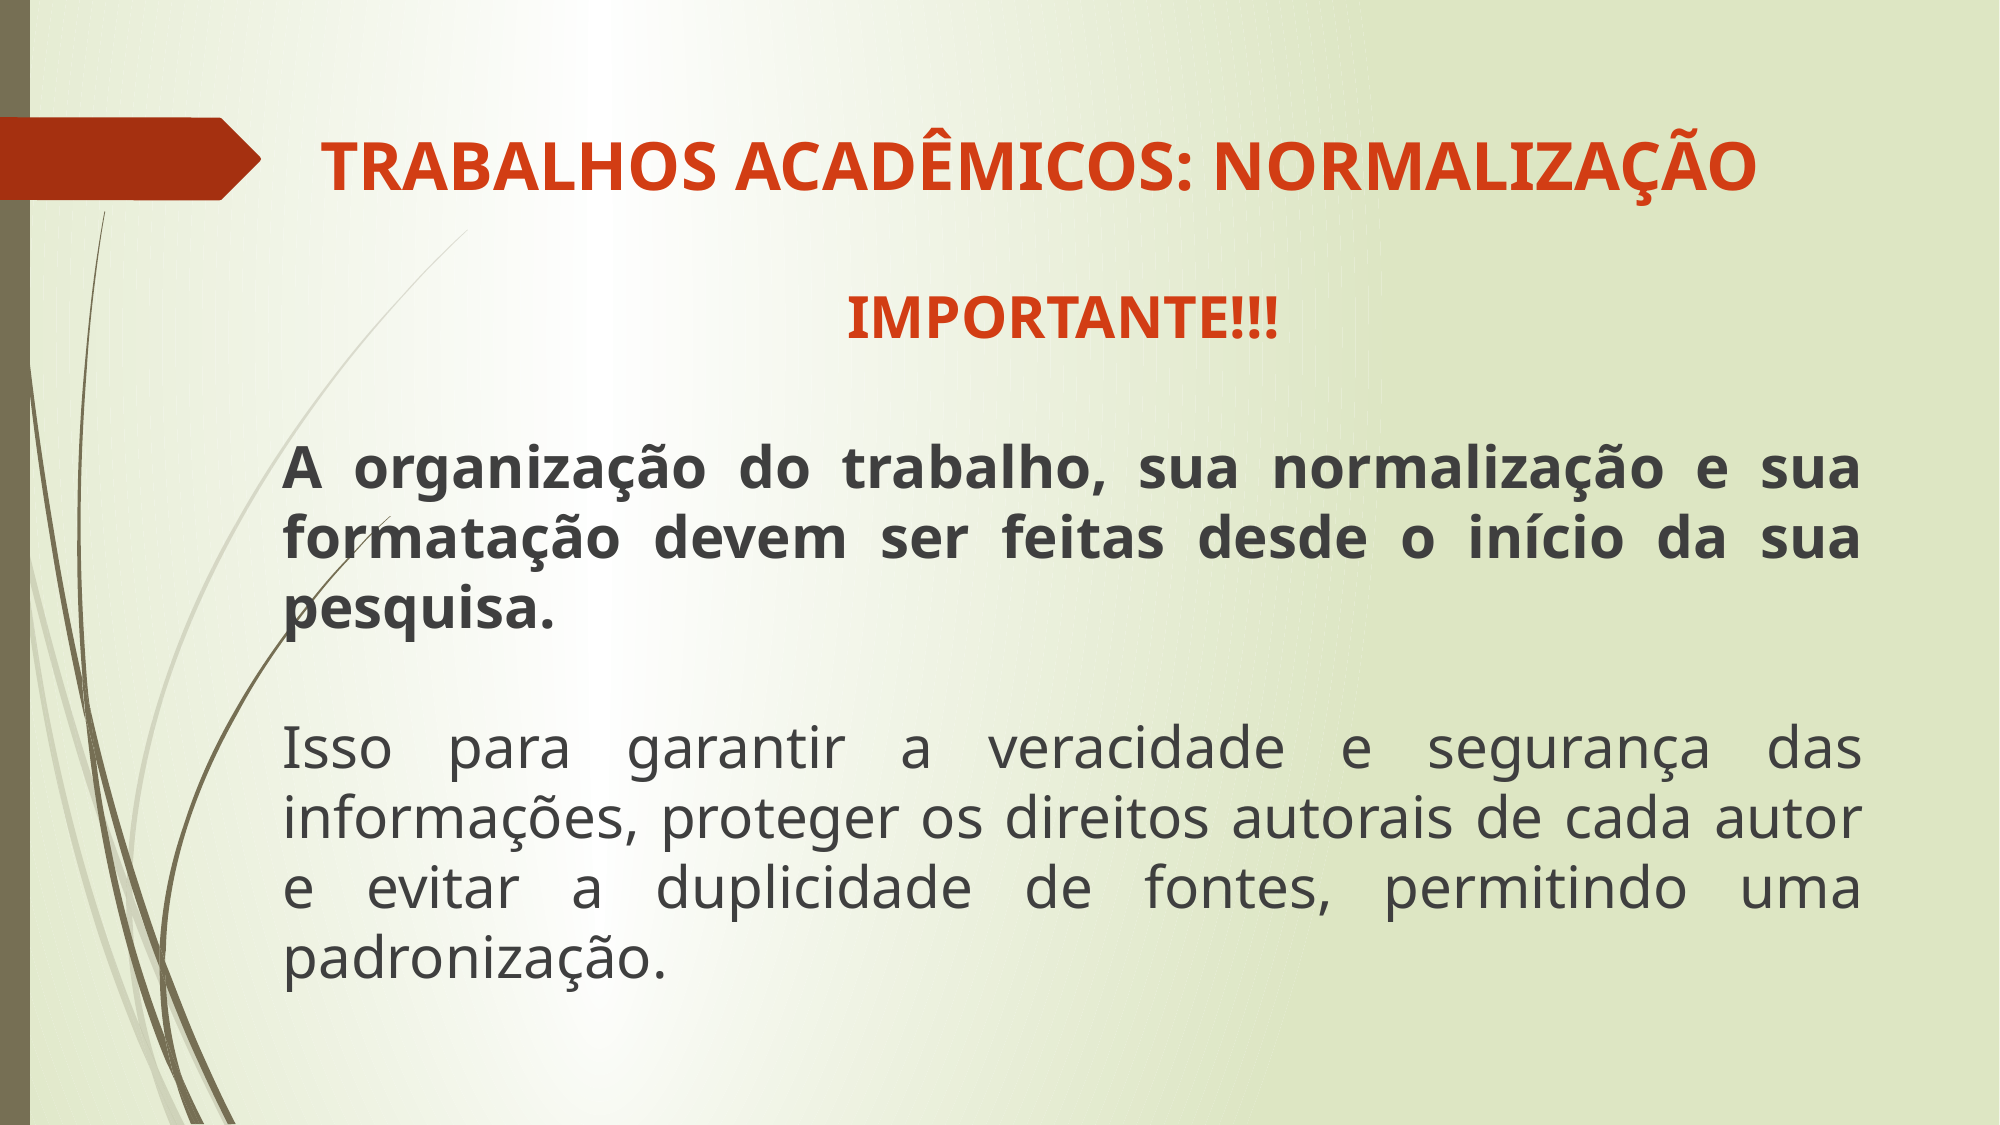

TRABALHOS ACADÊMICOS: NORMALIZAÇÃO
# IMPORTANTE!!!
A organização do trabalho, sua normalização e sua formatação devem ser feitas desde o início da sua pesquisa.
Isso para garantir a veracidade e segurança das informações, proteger os direitos autorais de cada autor e evitar a duplicidade de fontes, permitindo uma padronização.